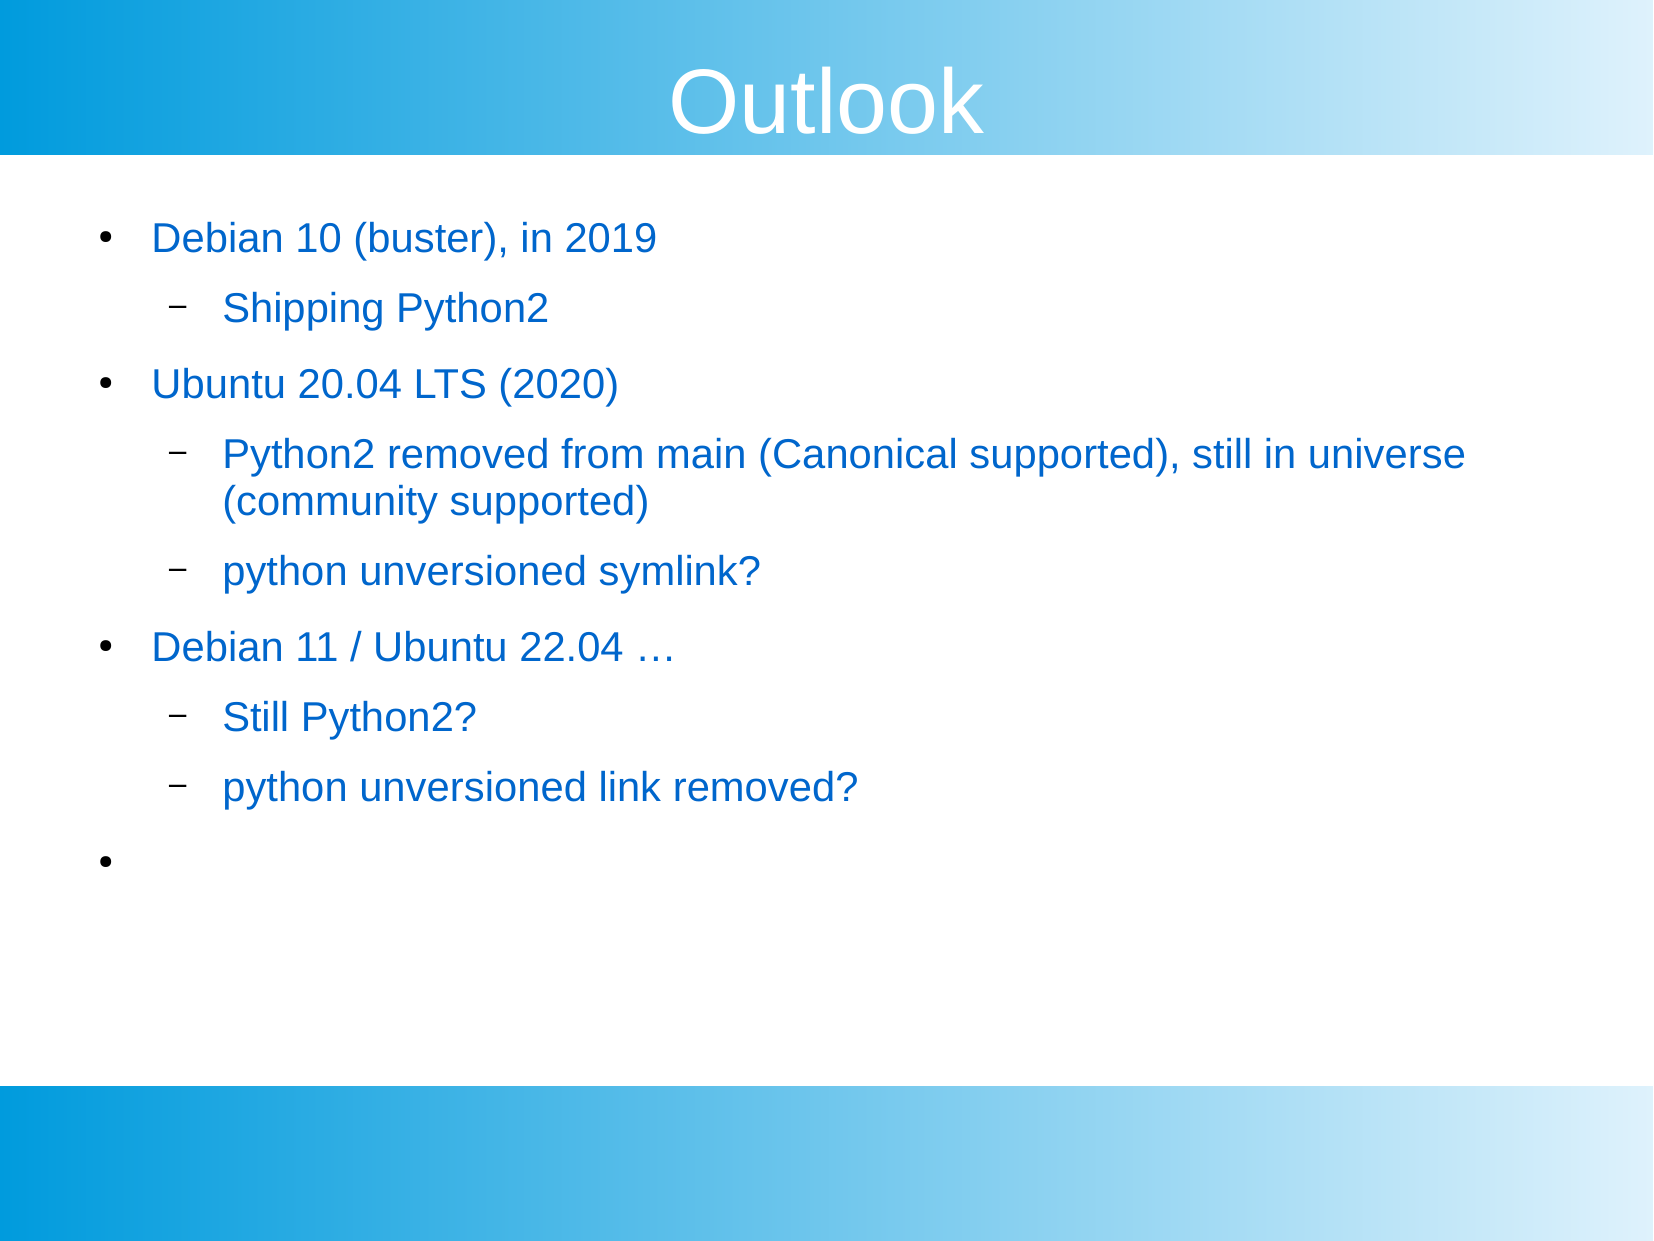

# Outlook
Debian 10 (buster), in 2019
Shipping Python2
Ubuntu 20.04 LTS (2020)
Python2 removed from main (Canonical supported), still in universe (community supported)
python unversioned symlink?
Debian 11 / Ubuntu 22.04 …
Still Python2?
python unversioned link removed?